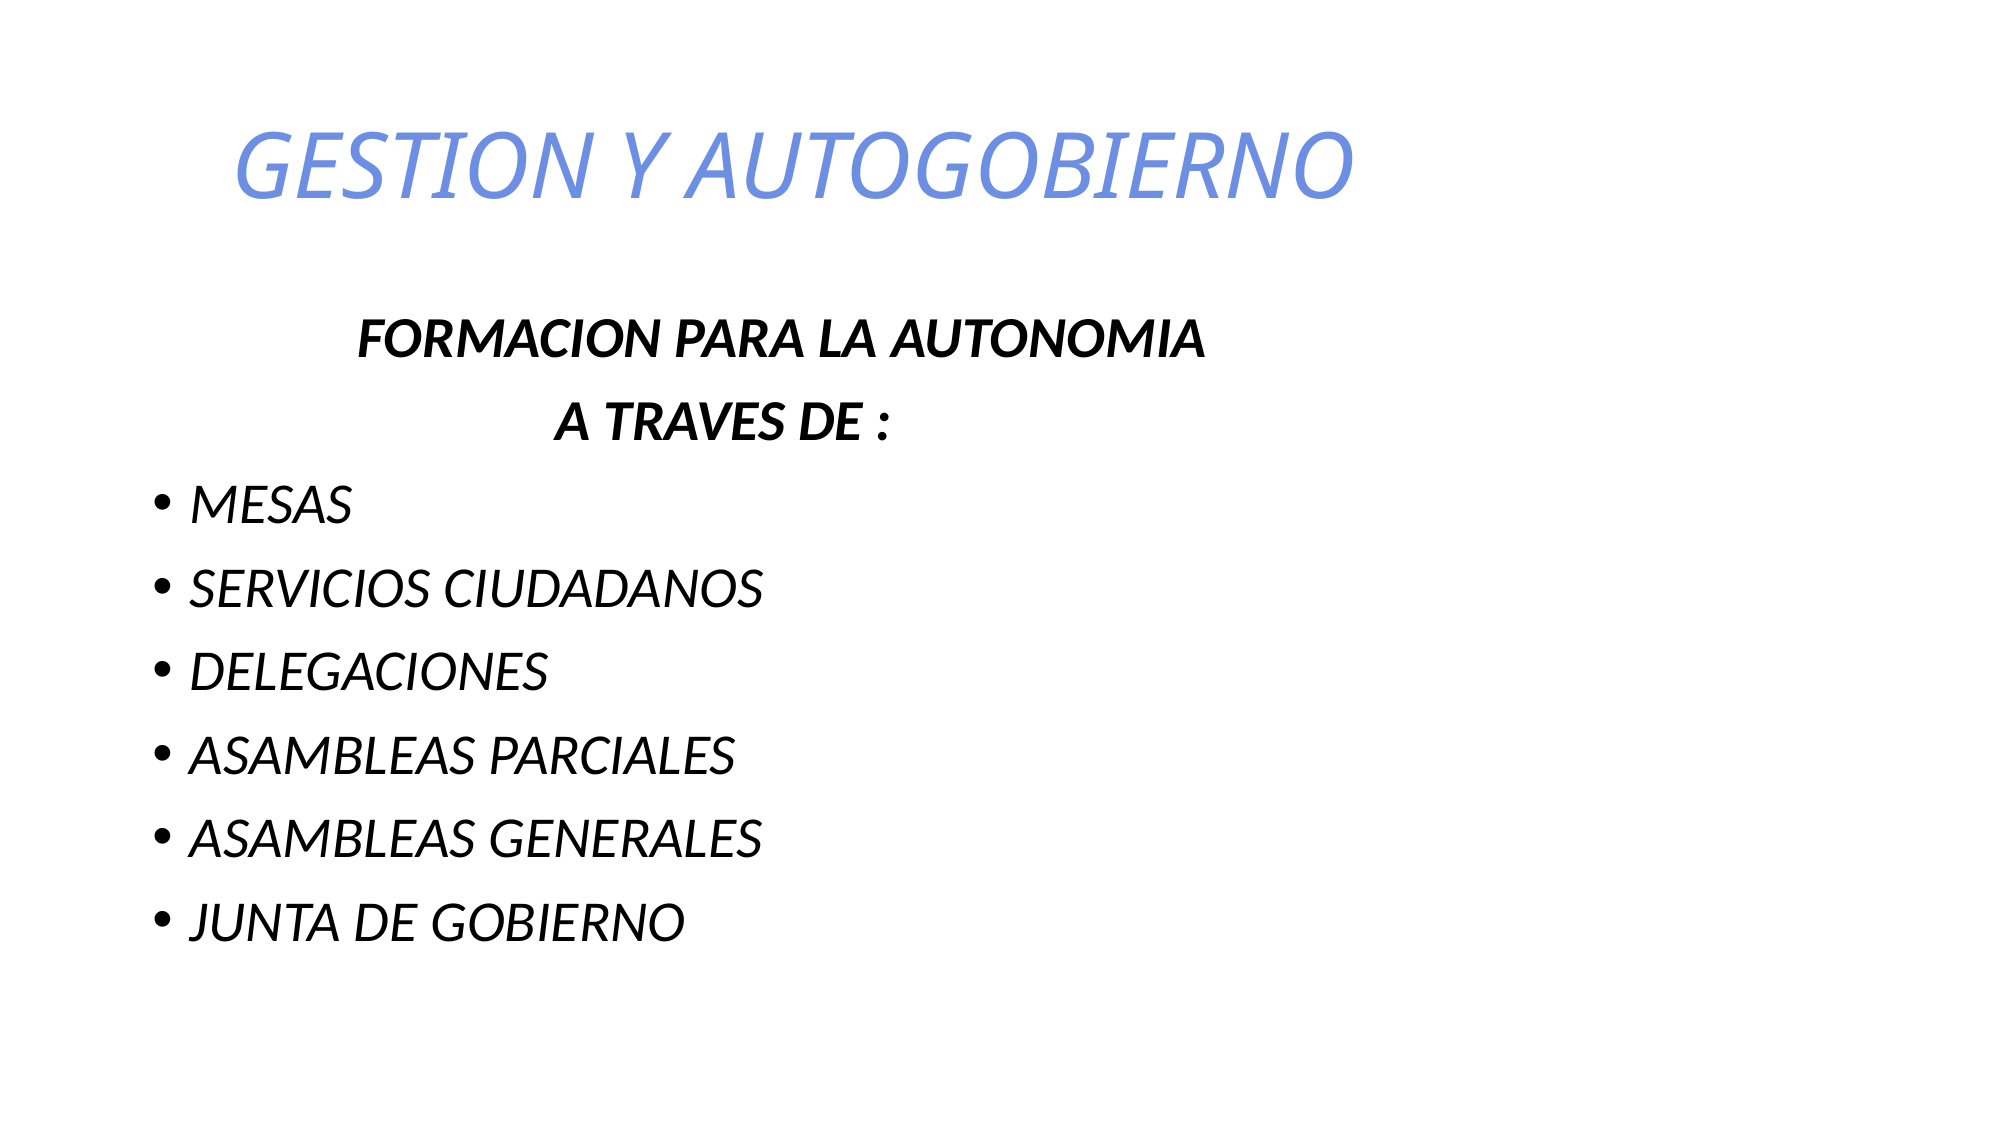

# GESTION Y AUTOGOBIERNO
 FORMACION PARA LA AUTONOMIA
A TRAVES DE :
MESAS
SERVICIOS CIUDADANOS
DELEGACIONES
ASAMBLEAS PARCIALES
ASAMBLEAS GENERALES
JUNTA DE GOBIERNO